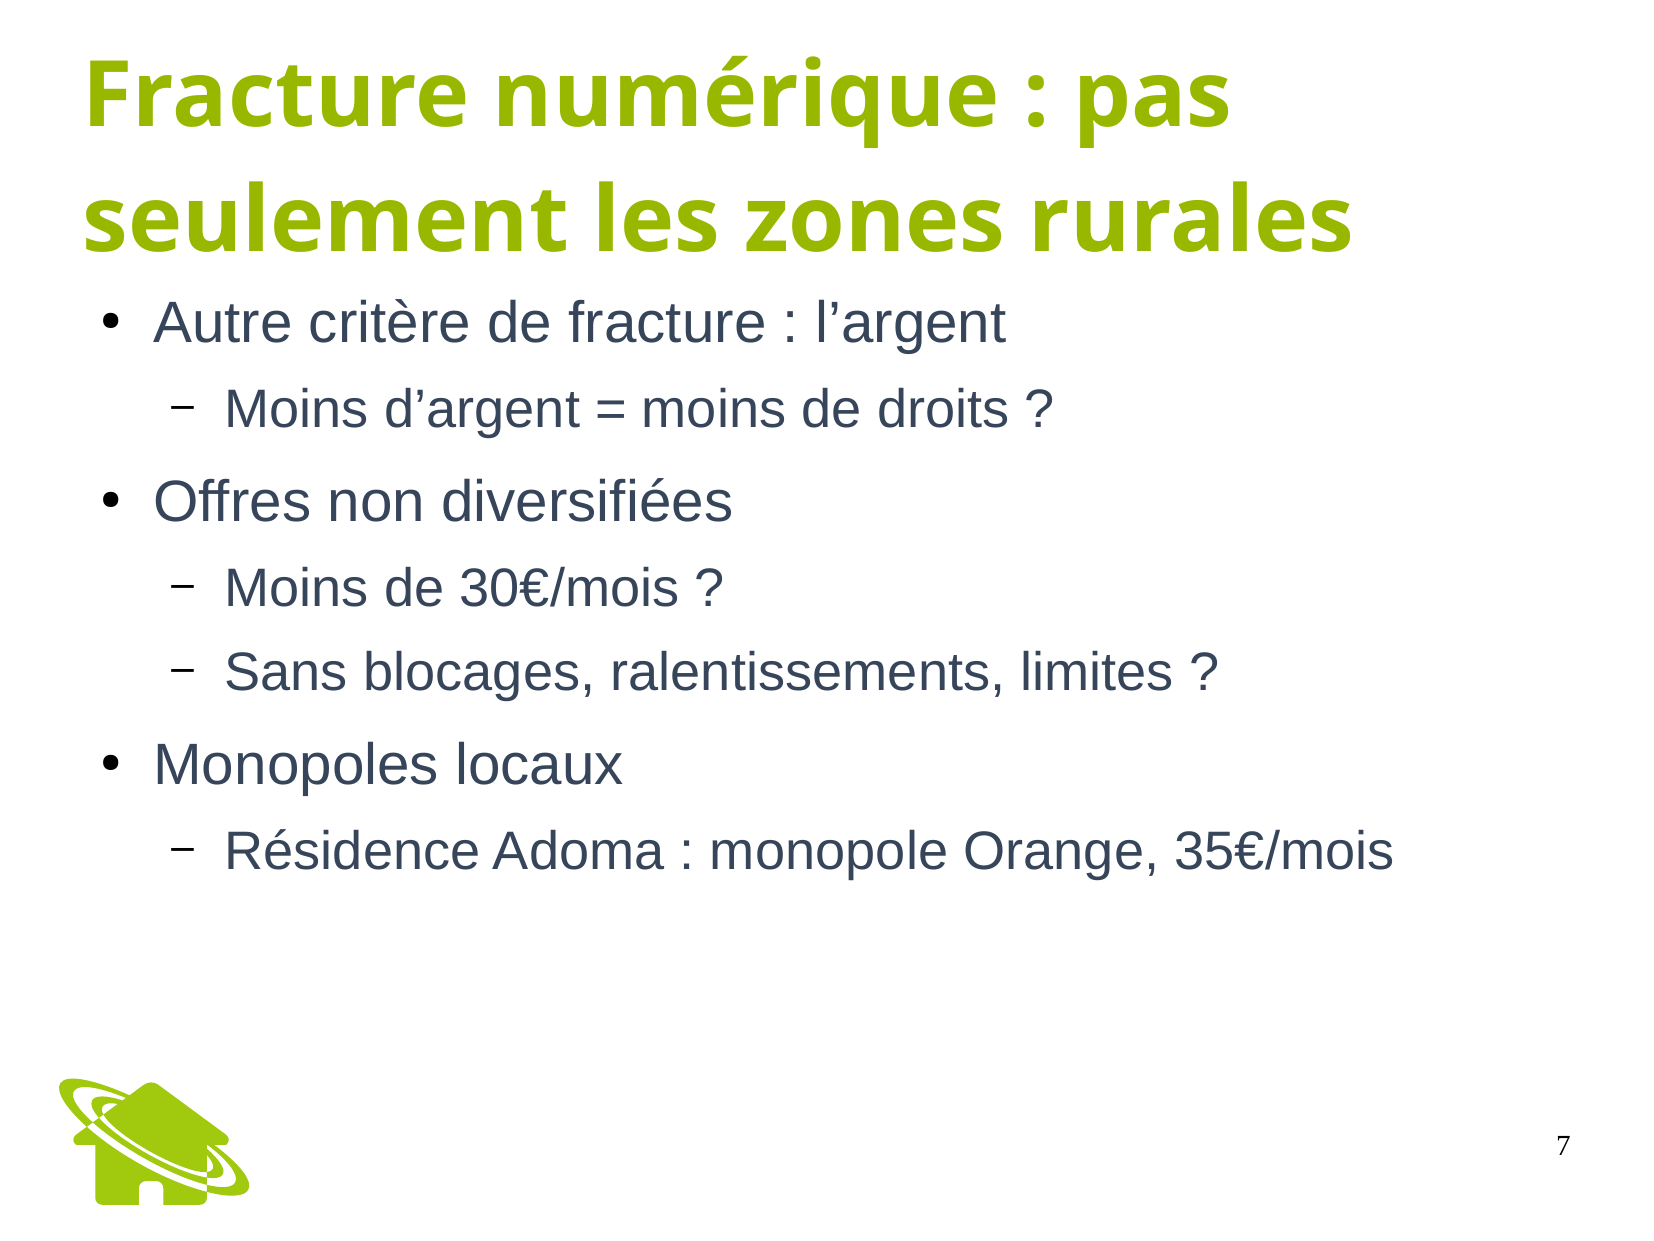

# Fracture numérique : pas seulement les zones rurales
Autre critère de fracture : l’argent
Moins d’argent = moins de droits ?
Offres non diversifiées
Moins de 30€/mois ?
Sans blocages, ralentissements, limites ?
Monopoles locaux
Résidence Adoma : monopole Orange, 35€/mois
7